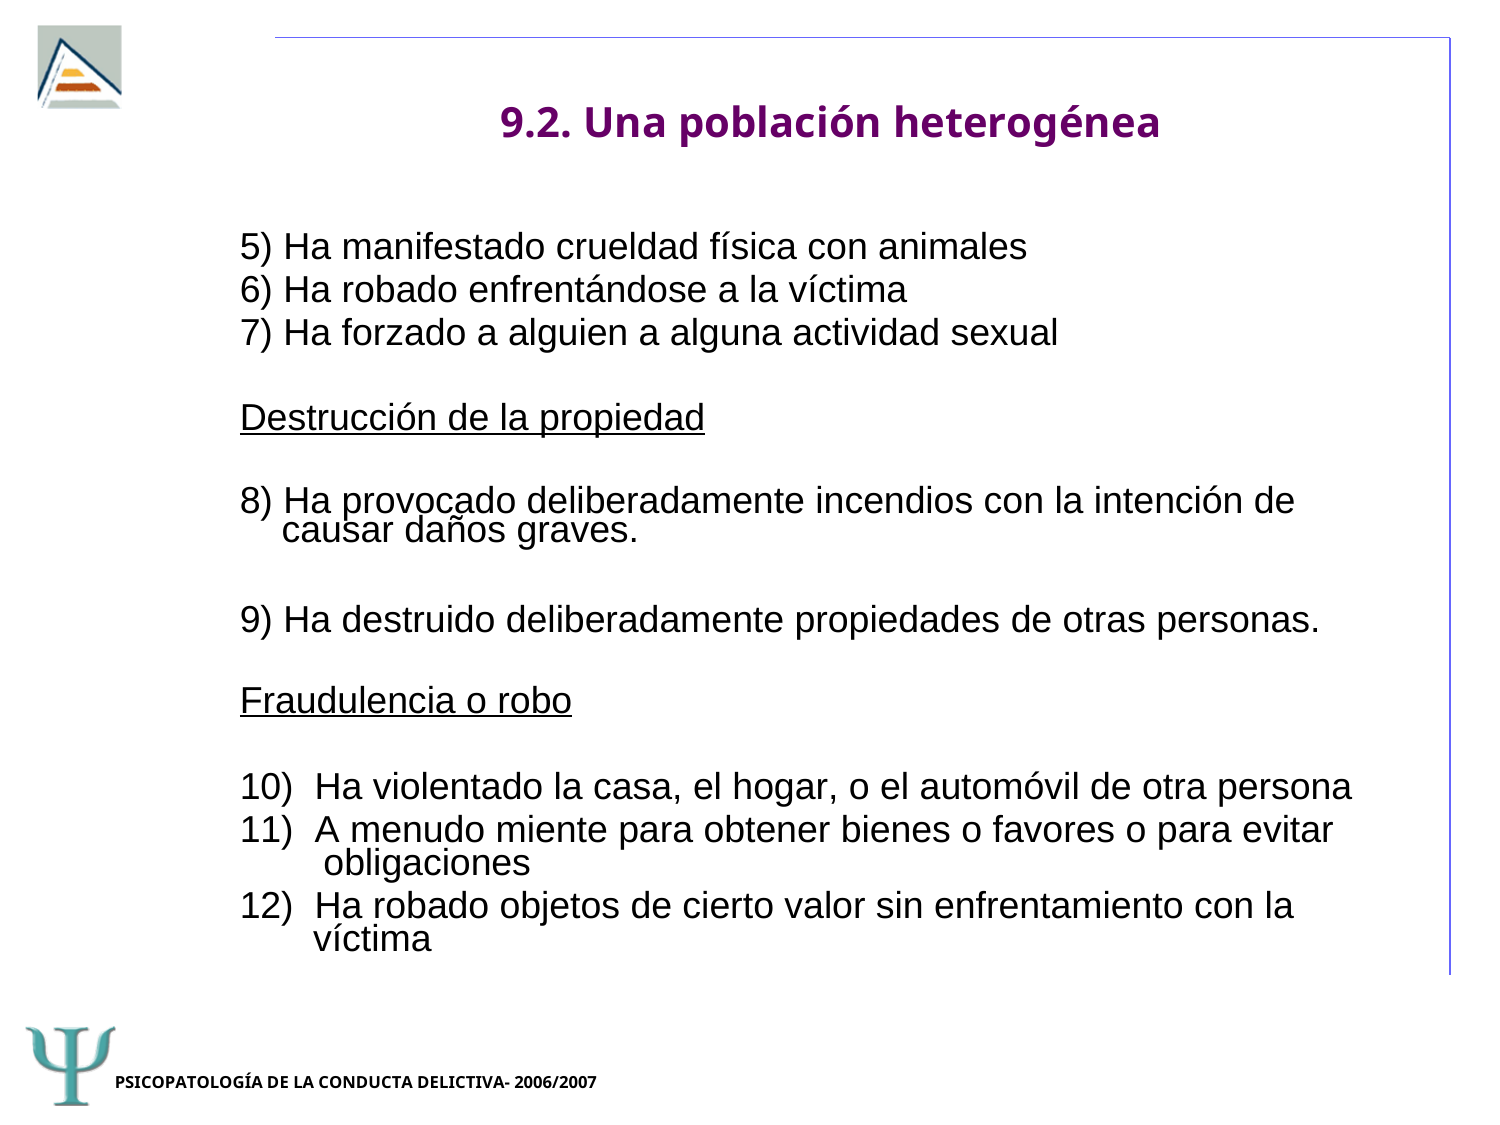

# 9.2. Una población heterogénea
		5) Ha manifestado crueldad física con animales
		6) Ha robado enfrentándose a la víctima
		7) Ha forzado a alguien a alguna actividad sexual
Destrucción de la propiedad
		8) Ha provocado deliberadamente incendios con la intención de 	 causar daños graves.
		9) Ha destruido deliberadamente propiedades de otras personas.
		Fraudulencia o robo
		10) Ha violentado la casa, el hogar, o el automóvil de otra persona
		11) A menudo miente para obtener bienes o favores o para evitar 	 obligaciones
		12) Ha robado objetos de cierto valor sin enfrentamiento con la 	 víctima